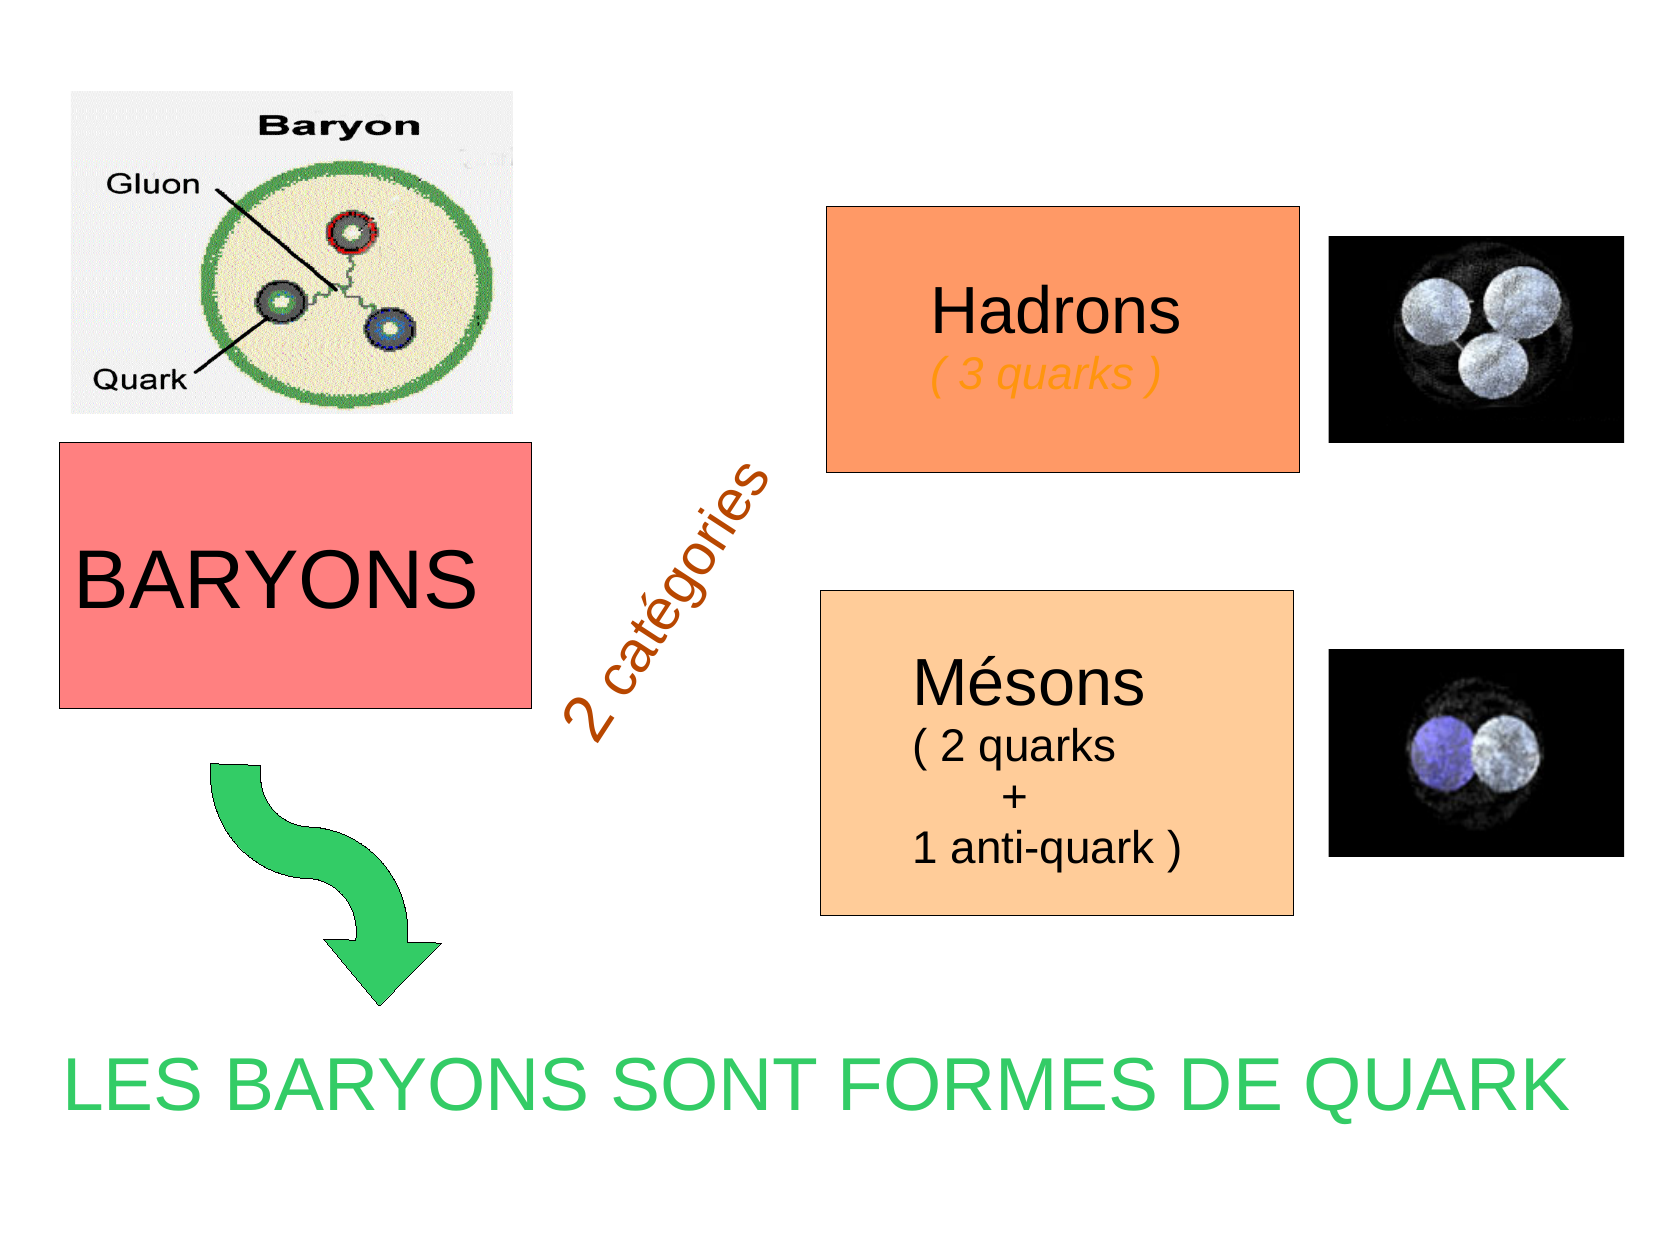

Hadrons
( 3 quarks )
2 catégories
BARYONS
Mésons
( 2 quarks
 +
1 anti-quark )
LES BARYONS SONT FORMES DE QUARK